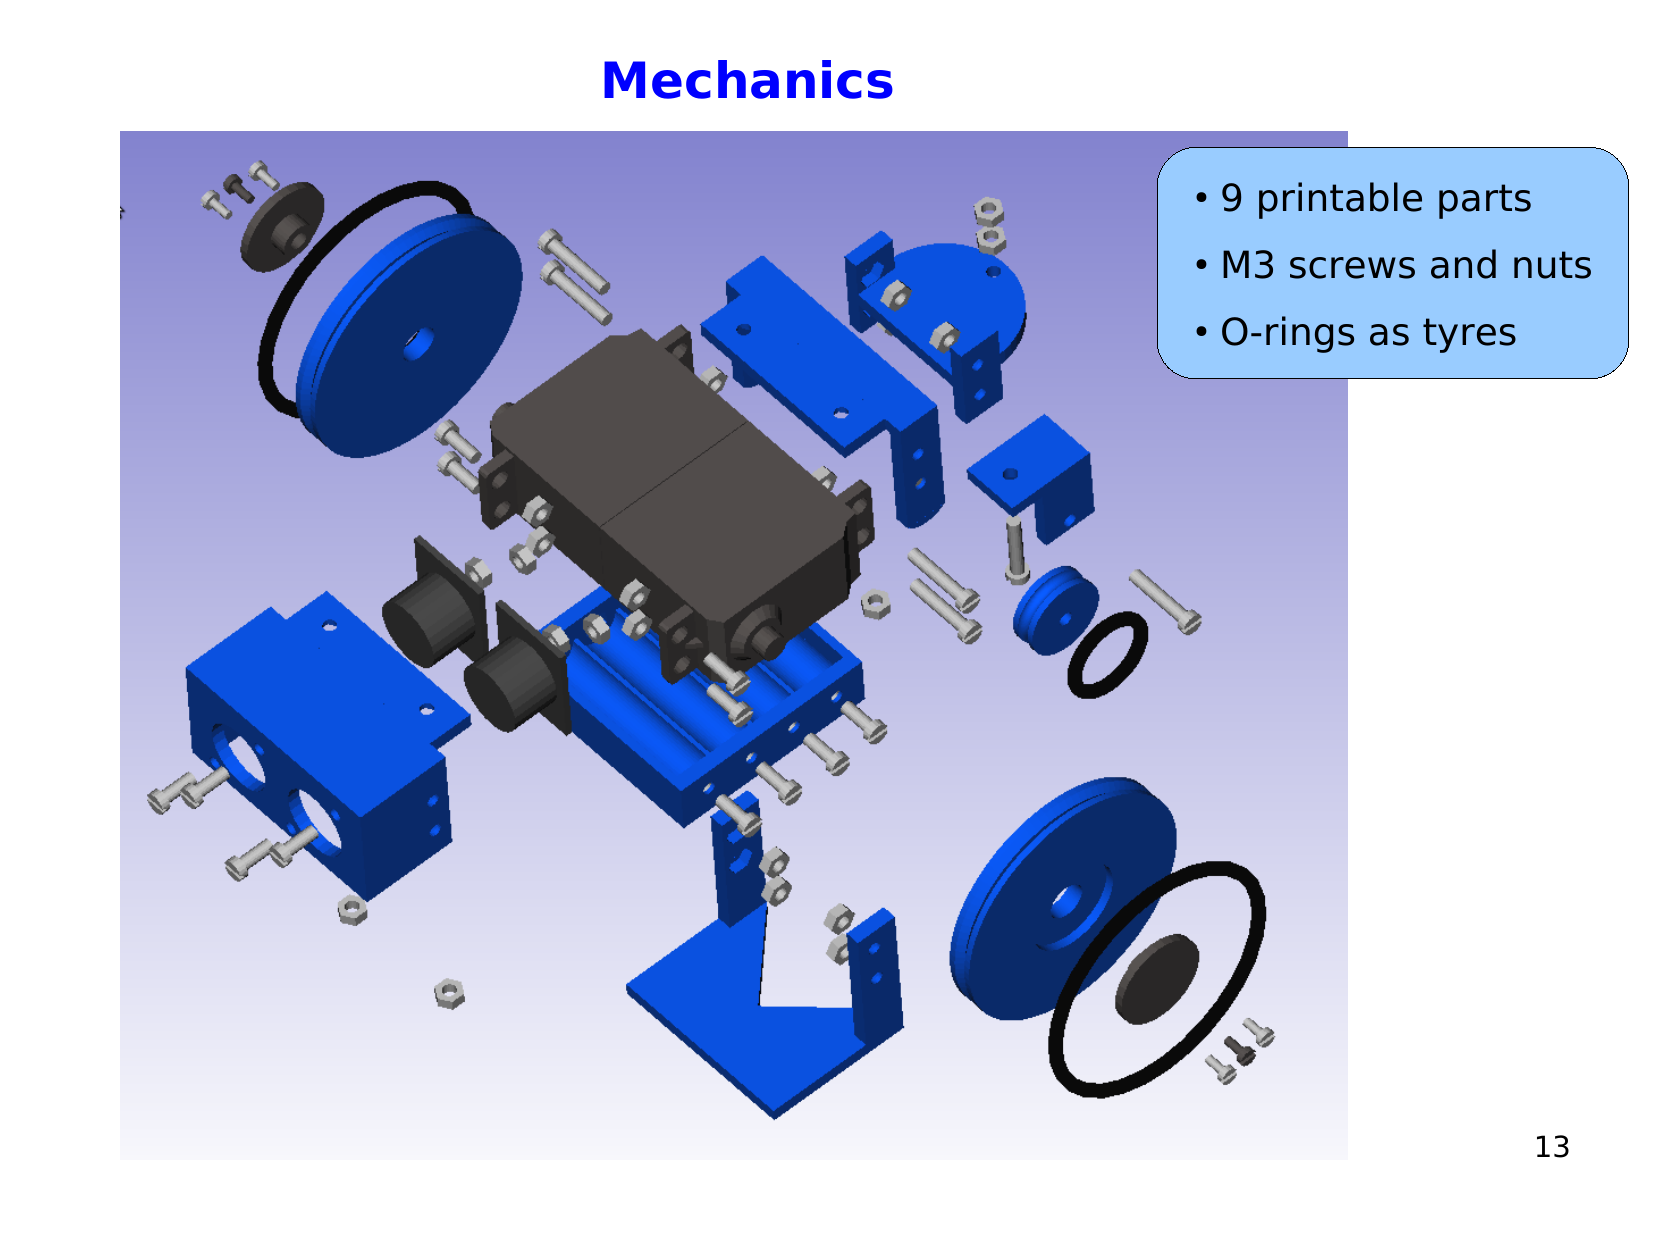

Mechanics
 9 printable parts
 M3 screws and nuts
 O-rings as tyres
13